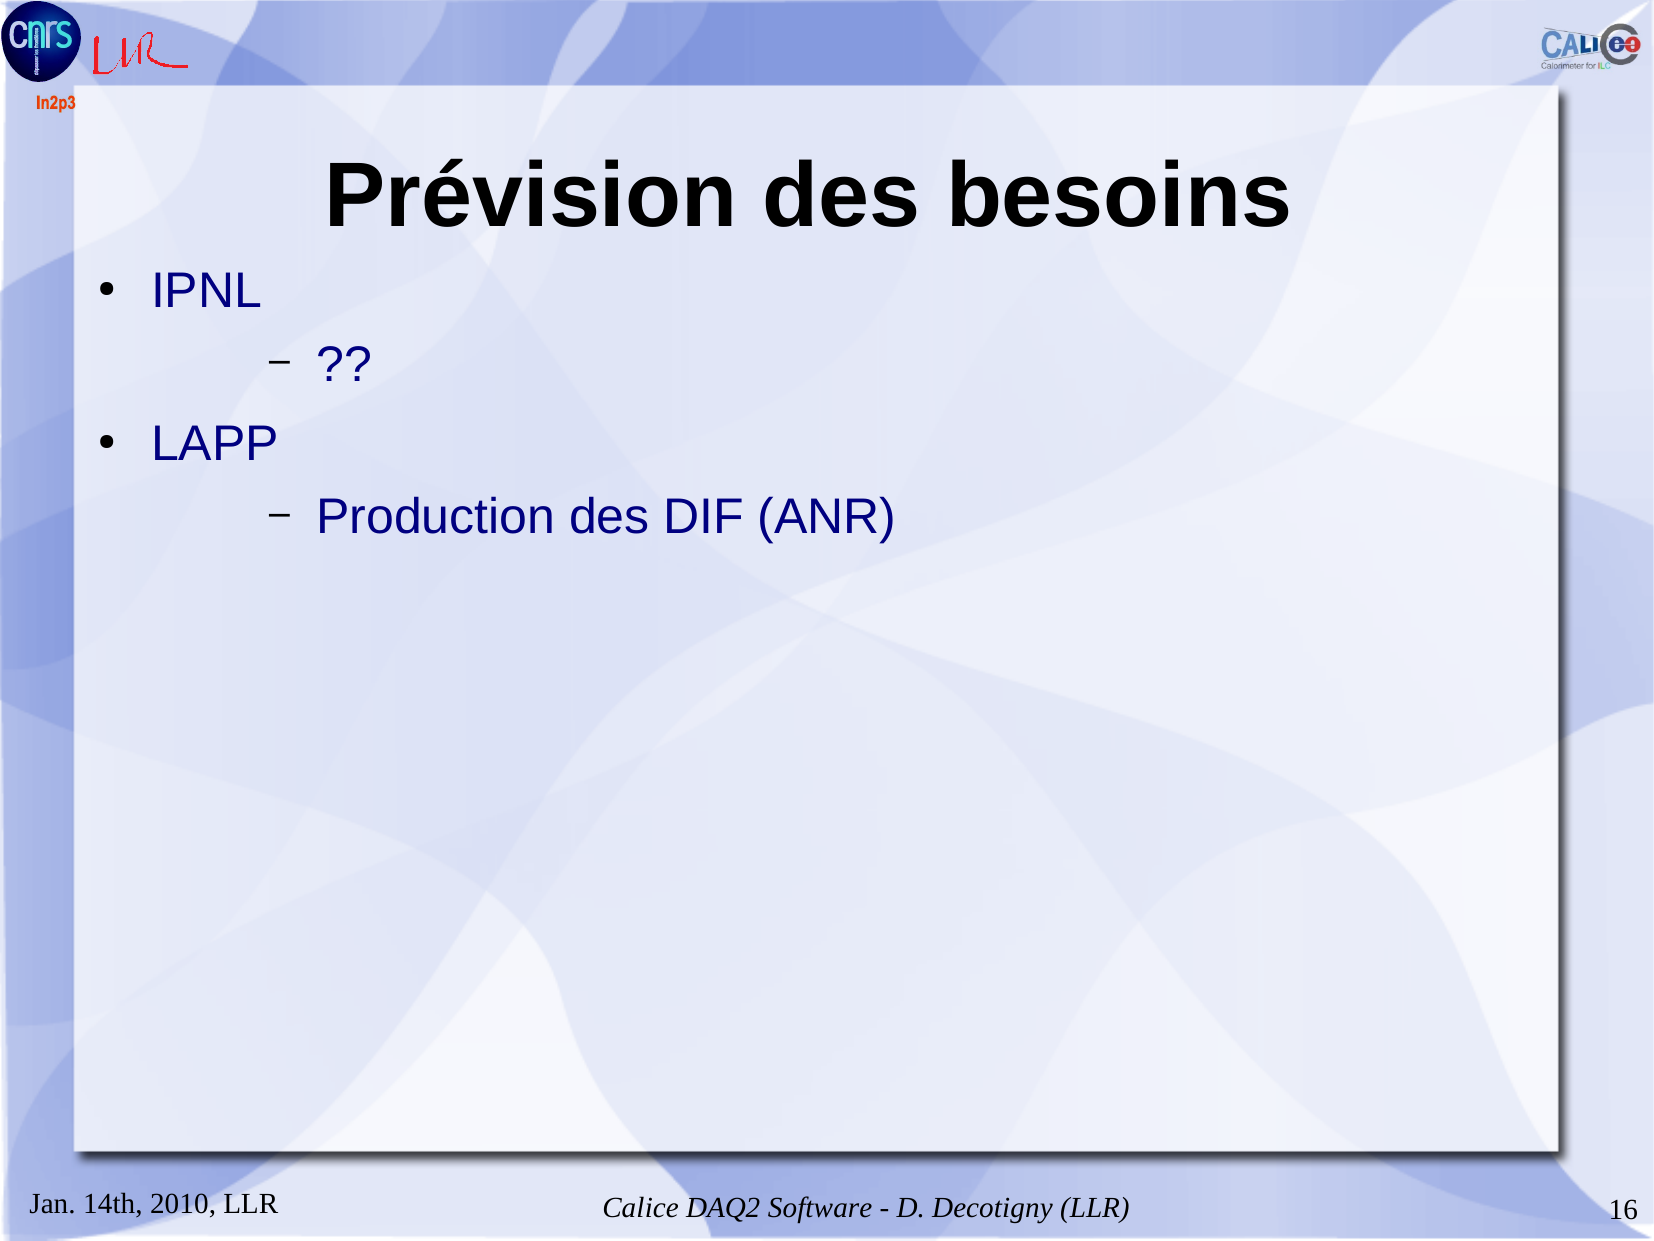

# Prévision des besoins
IPNL
??
LAPP
Production des DIF (ANR)
Jan. 14th, 2010, LLR
Calice DAQ2 Software - D. Decotigny (LLR)
16